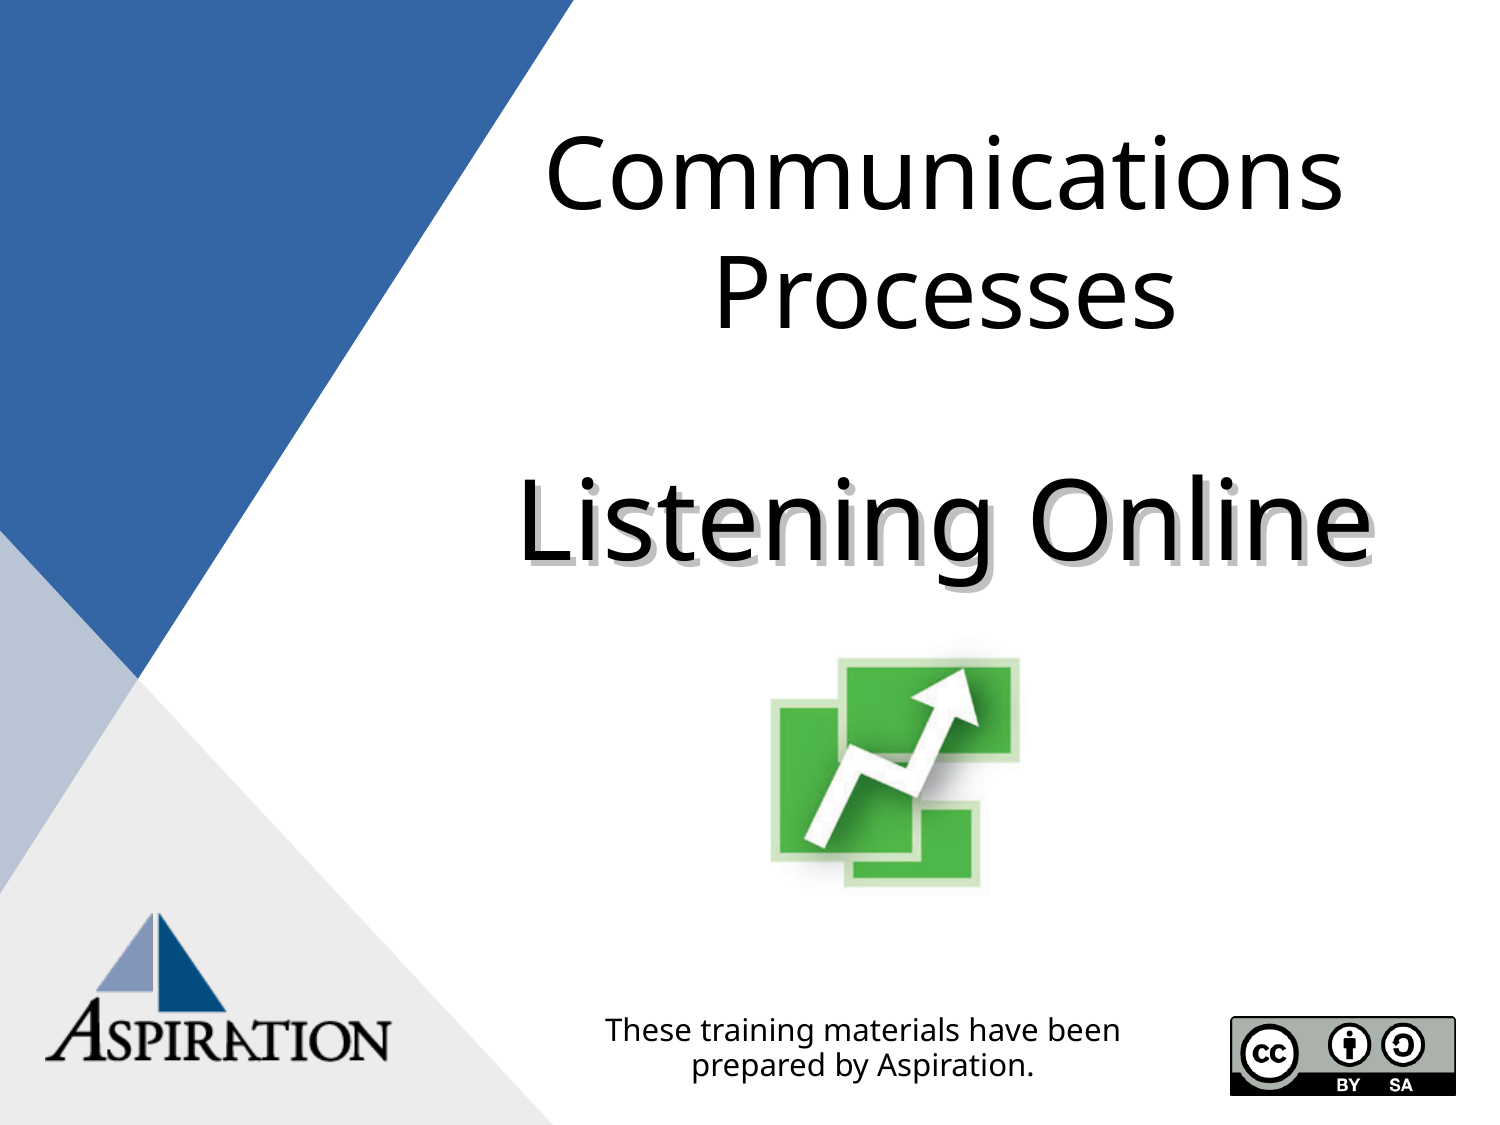

# Communications Processes
Listening Online
These training materials have been prepared by Aspiration.